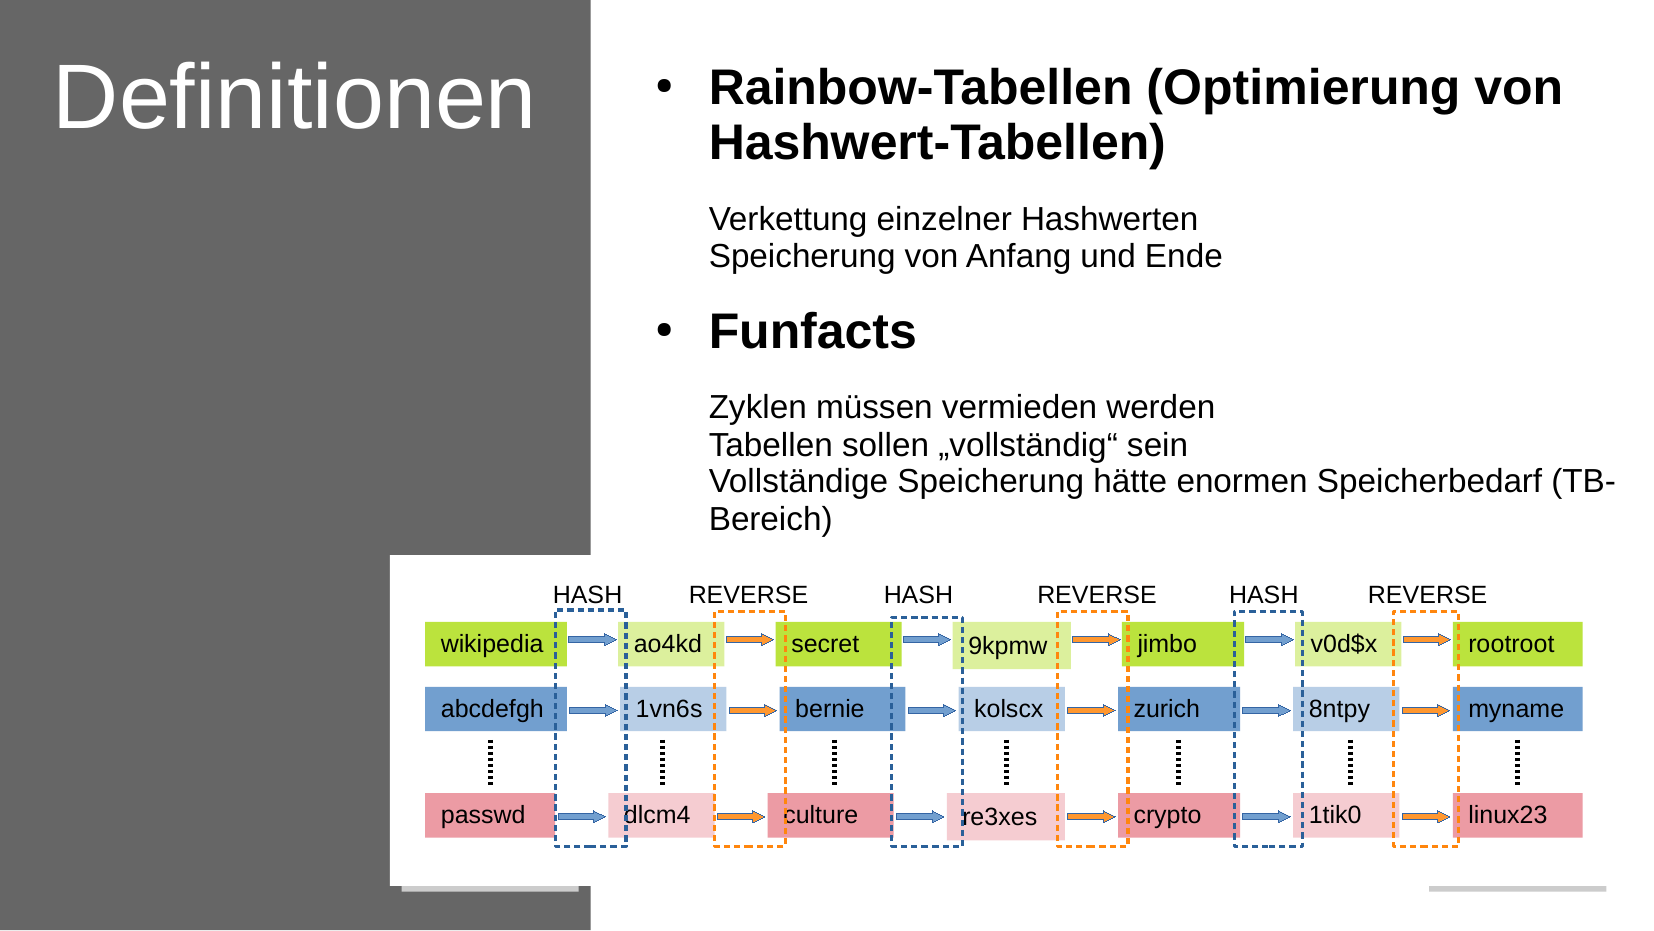

# Definitionen
Rainbow-Tabellen (Optimierung von Hashwert-Tabellen)
Verkettung einzelner Hashwerten
Speicherung von Anfang und Ende
Funfacts
Zyklen müssen vermieden werden
Tabellen sollen „vollständig“ sein
Vollständige Speicherung hätte enormen Speicherbedarf (TB-Bereich)
HASH
REVERSE
HASH
REVERSE
HASH
REVERSE
wikipedia
ao4kd
secret
9kpmw
jimbo
v0d$x
rootroot
abcdefgh
1vn6s
bernie
kolscx
zurich
8ntpy
myname
passwd
dlcm4
culture
re3xes
crypto
1tik0
linux23